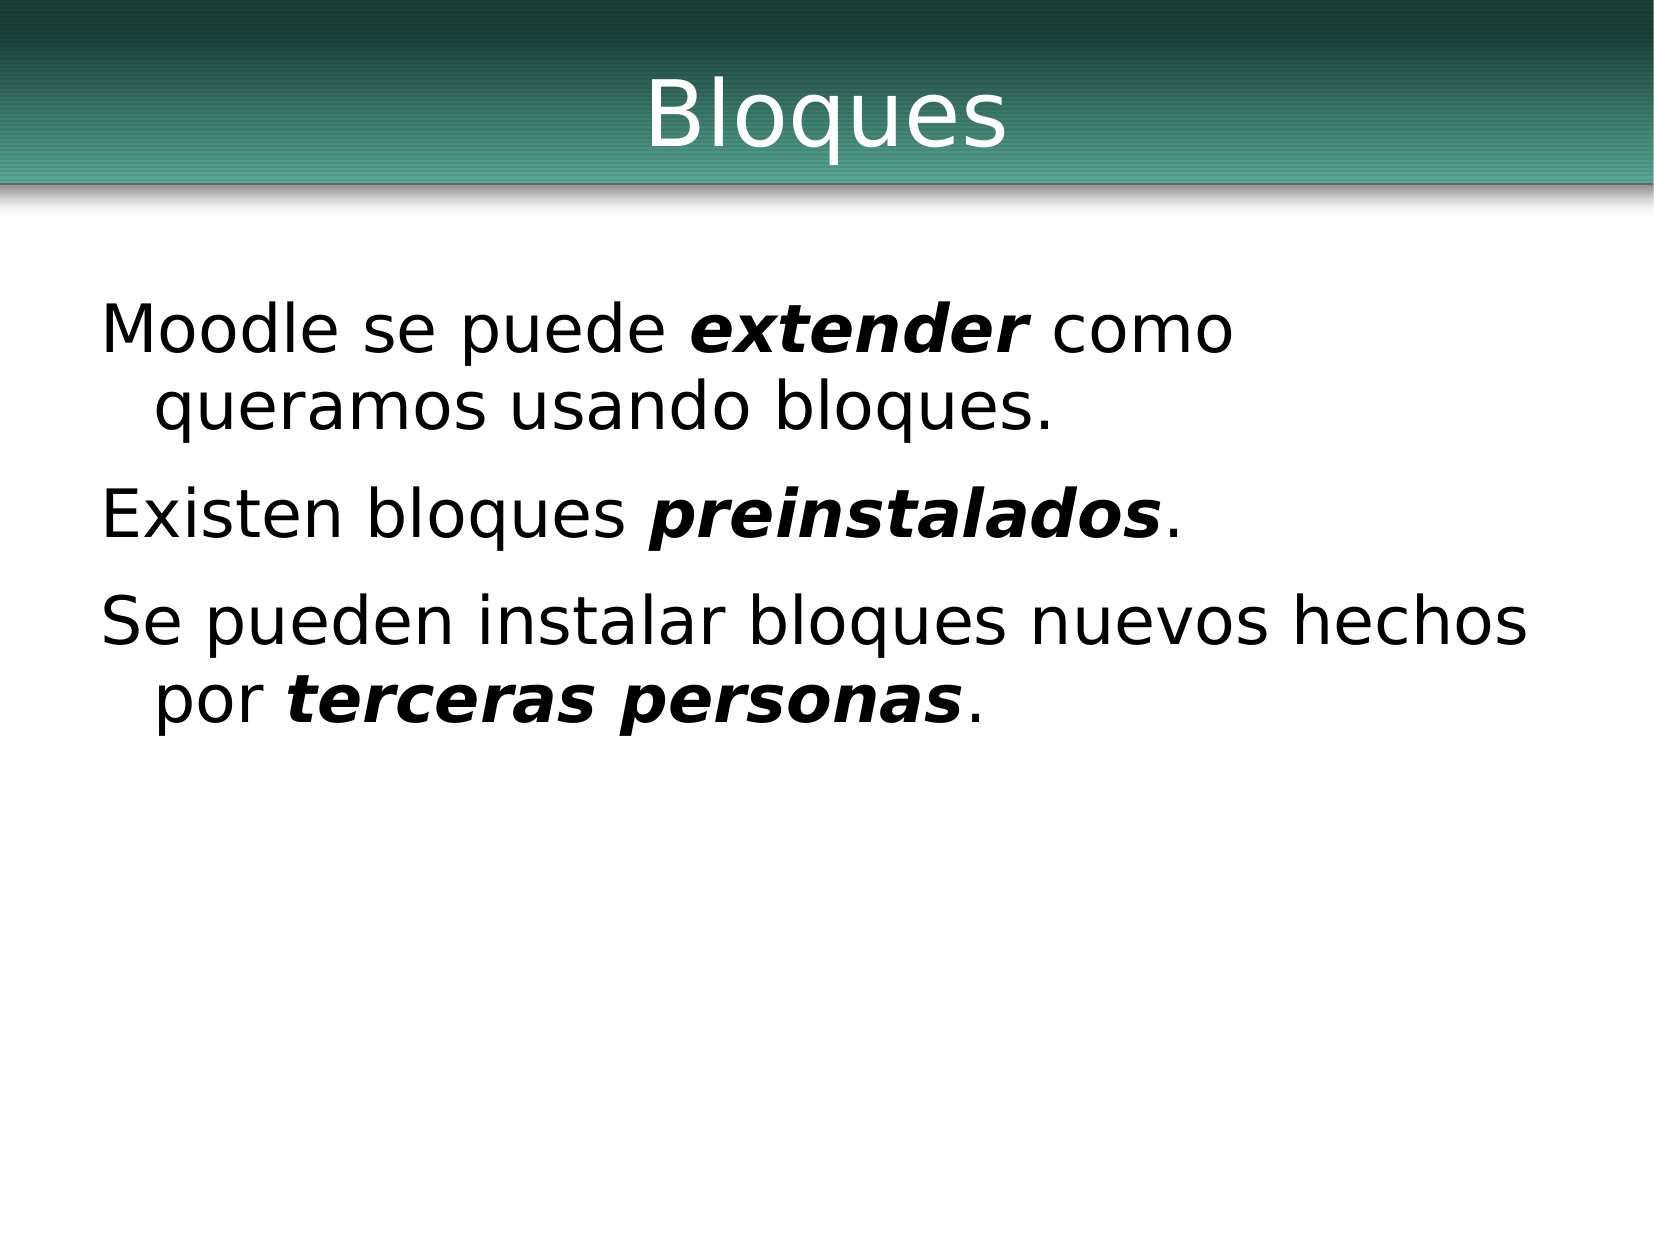

# Bloques
Moodle se puede extender como queramos usando bloques.
Existen bloques preinstalados.
Se pueden instalar bloques nuevos hechos por terceras personas.